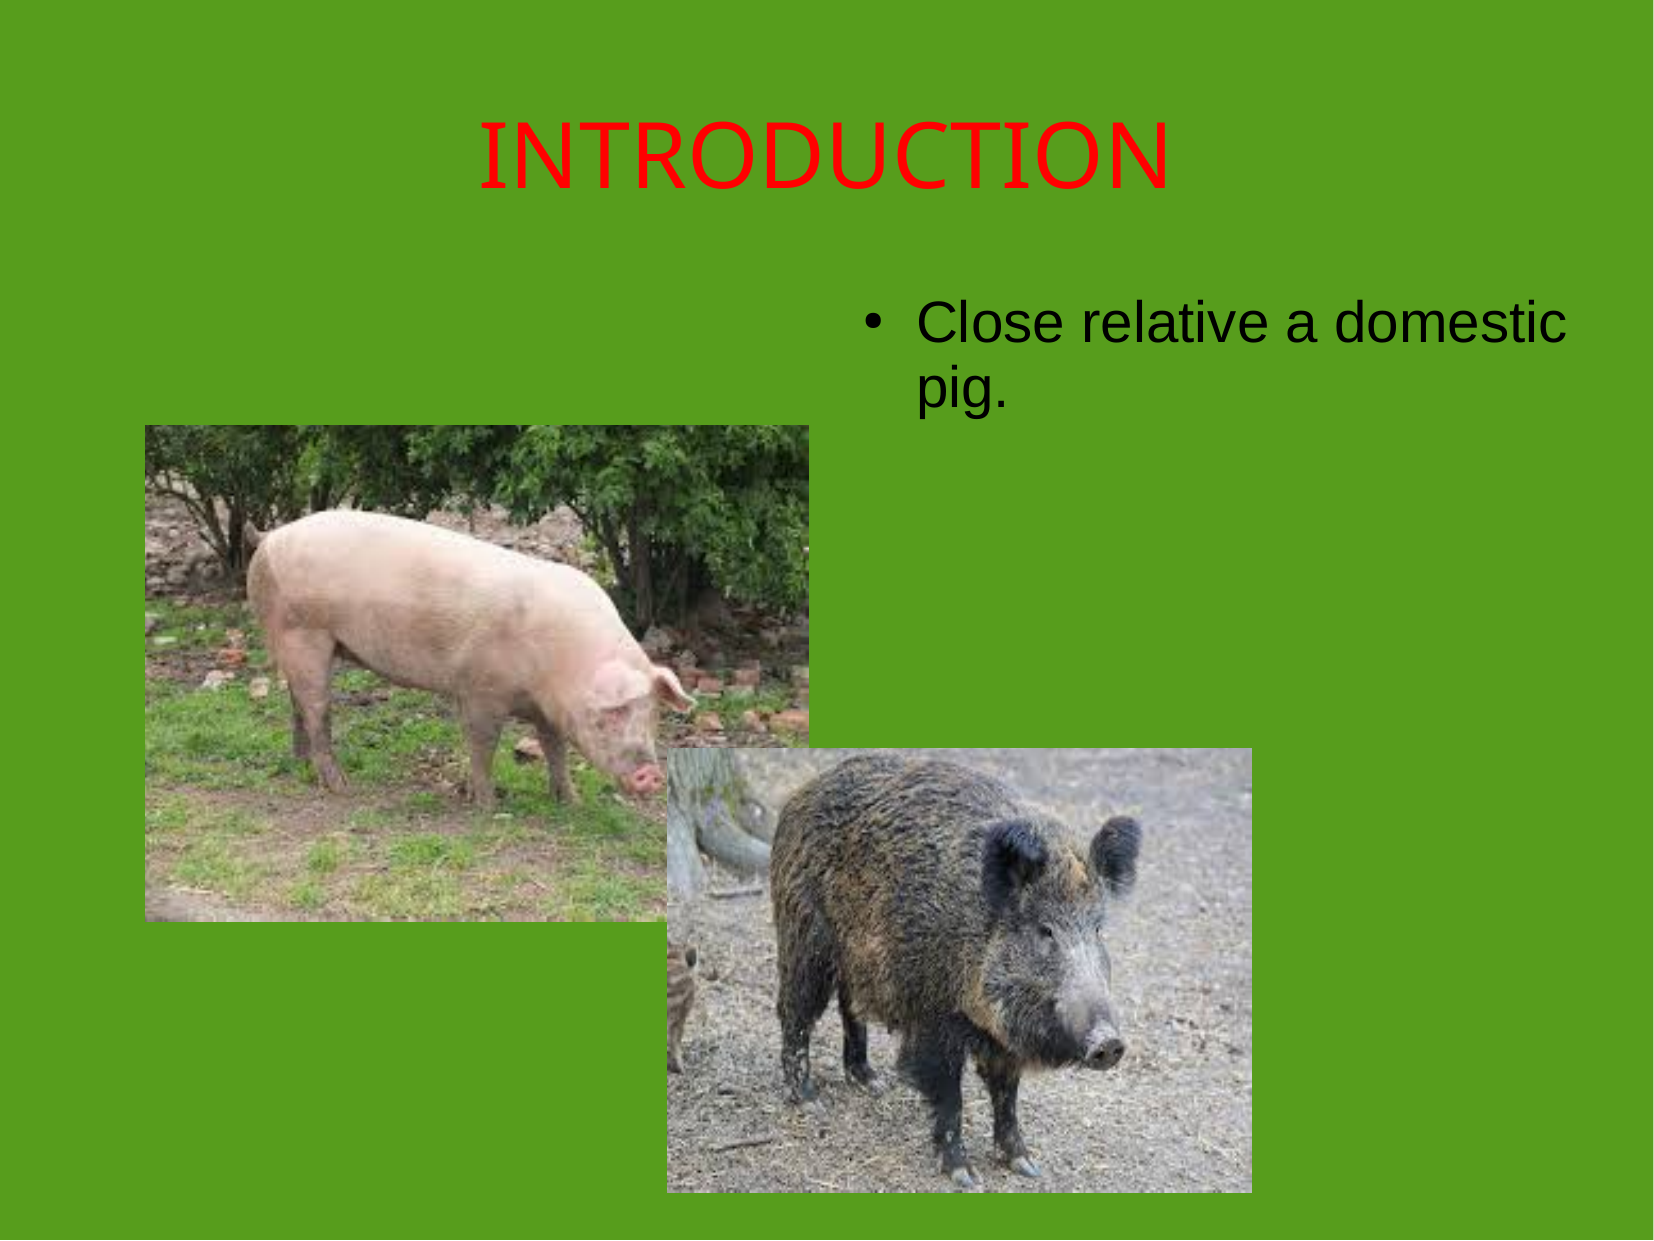

# INTRODUCTION
Close relative a domestic pig.